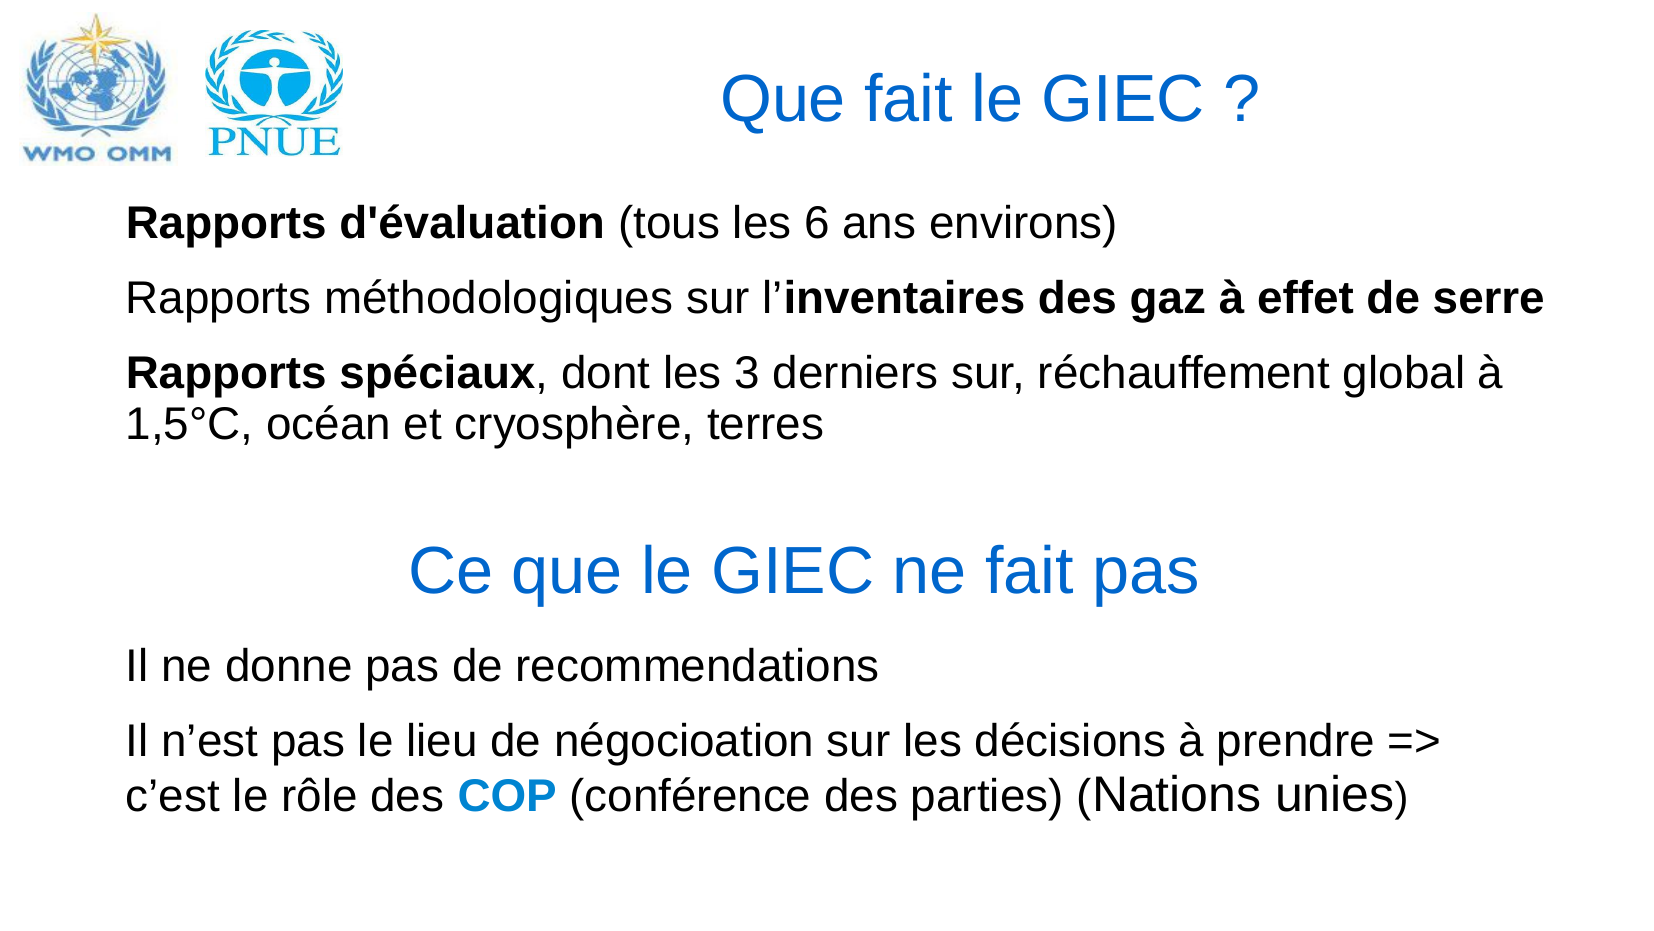

Que fait le GIEC ?
Rapports d'évaluation (tous les 6 ans environs)
Rapports méthodologiques sur l’inventaires des gaz à effet de serre
Rapports spéciaux, dont les 3 derniers sur, réchauffement global à 1,5°C, océan et cryosphère, terres
Ce que le GIEC ne fait pas
Il ne donne pas de recommendations
Il n’est pas le lieu de négocioation sur les décisions à prendre => c’est le rôle des COP (conférence des parties) (Nations unies)